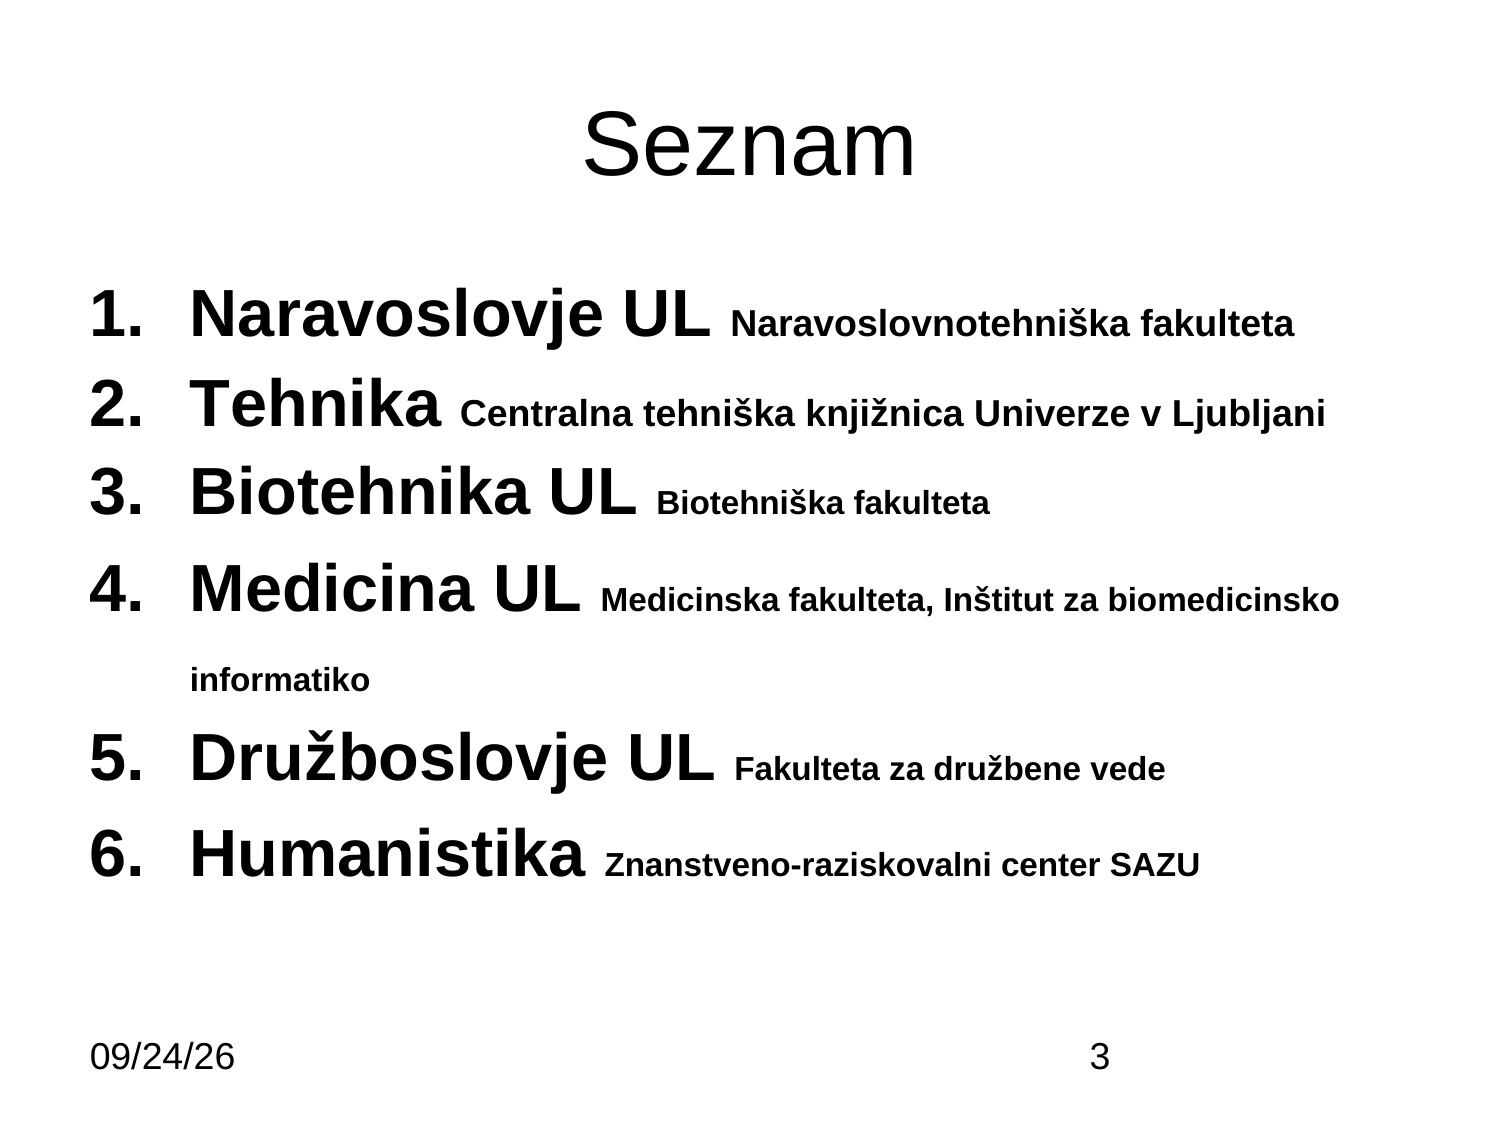

# Seznam
Naravoslovje UL Naravoslovnotehniška fakulteta
Tehnika Centralna tehniška knjižnica Univerze v Ljubljani
Biotehnika UL Biotehniška fakulteta
Medicina UL Medicinska fakulteta, Inštitut za biomedicinsko informatiko
Družboslovje UL Fakulteta za družbene vede
Humanistika Znanstveno-raziskovalni center SAZU
3